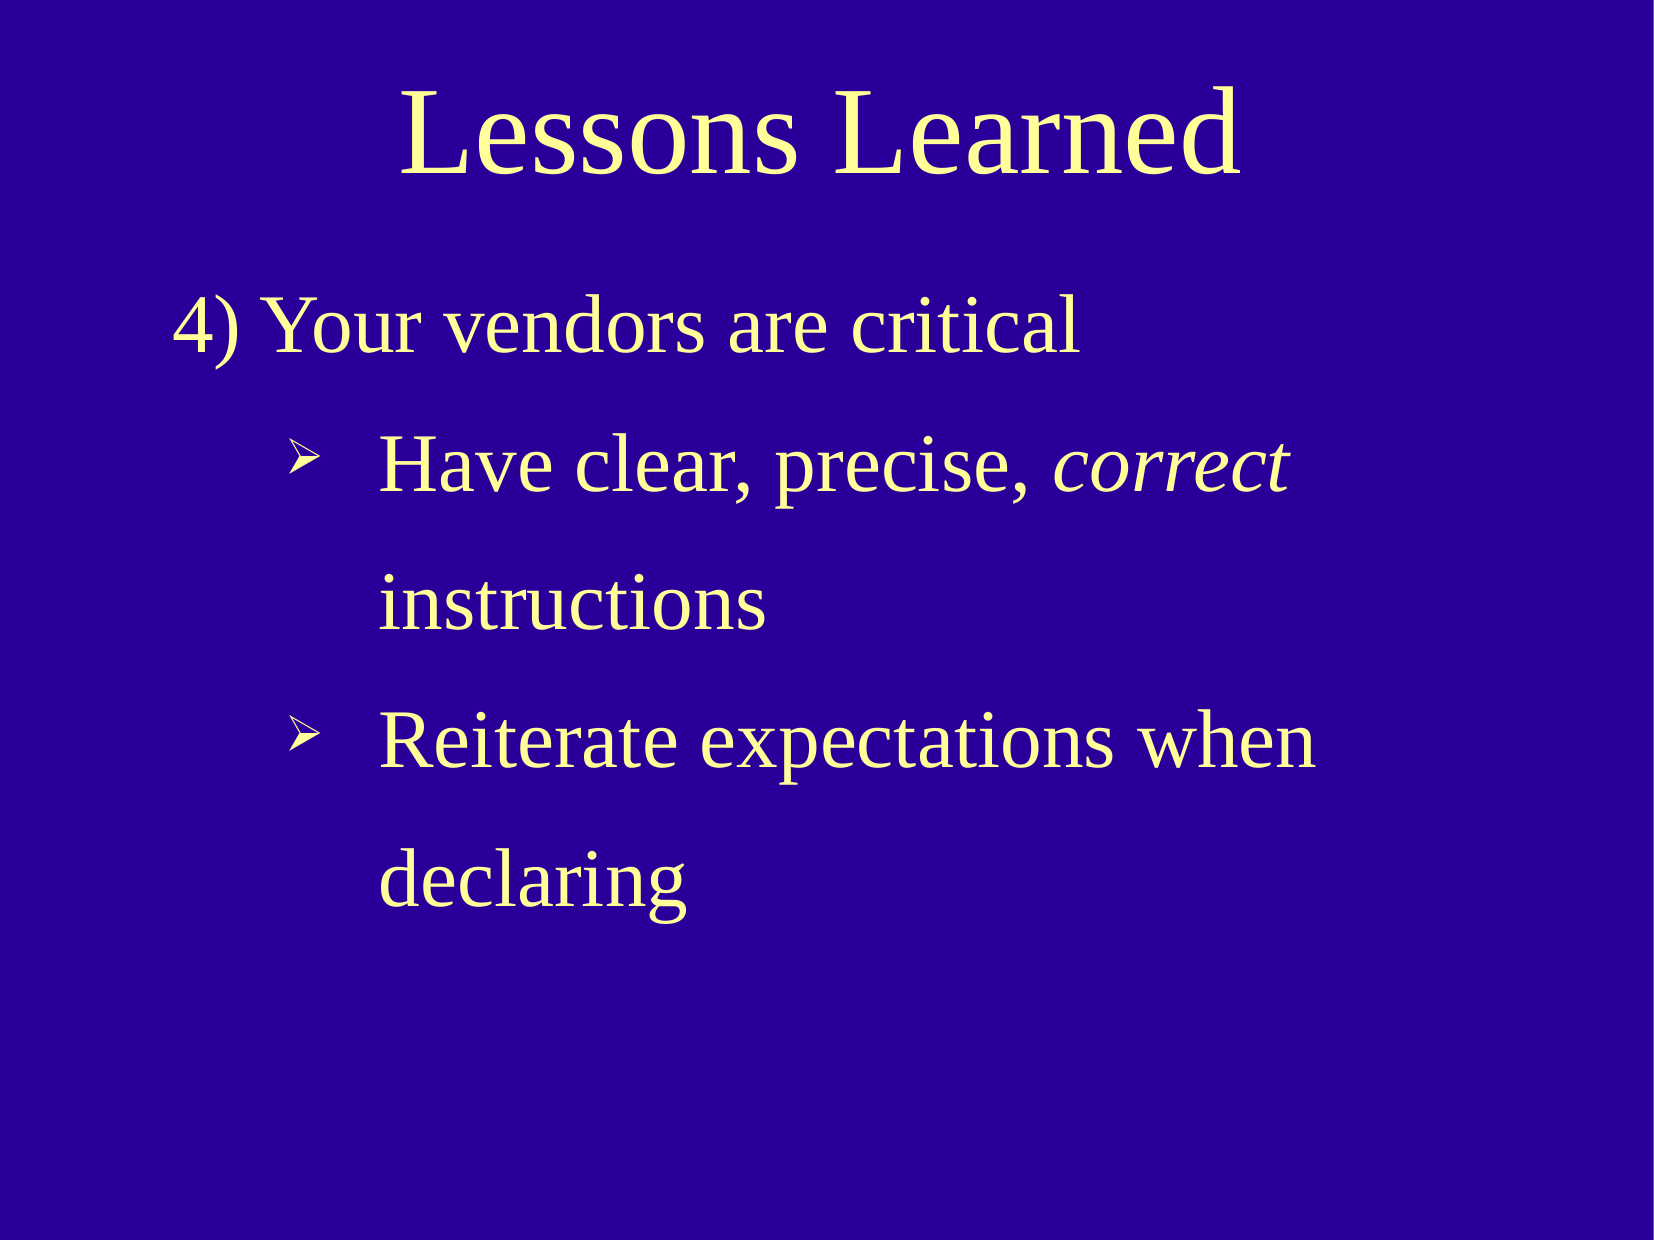

# Lessons Learned
4) Your vendors are critical
Have clear, precise, correct instructions
Reiterate expectations when declaring